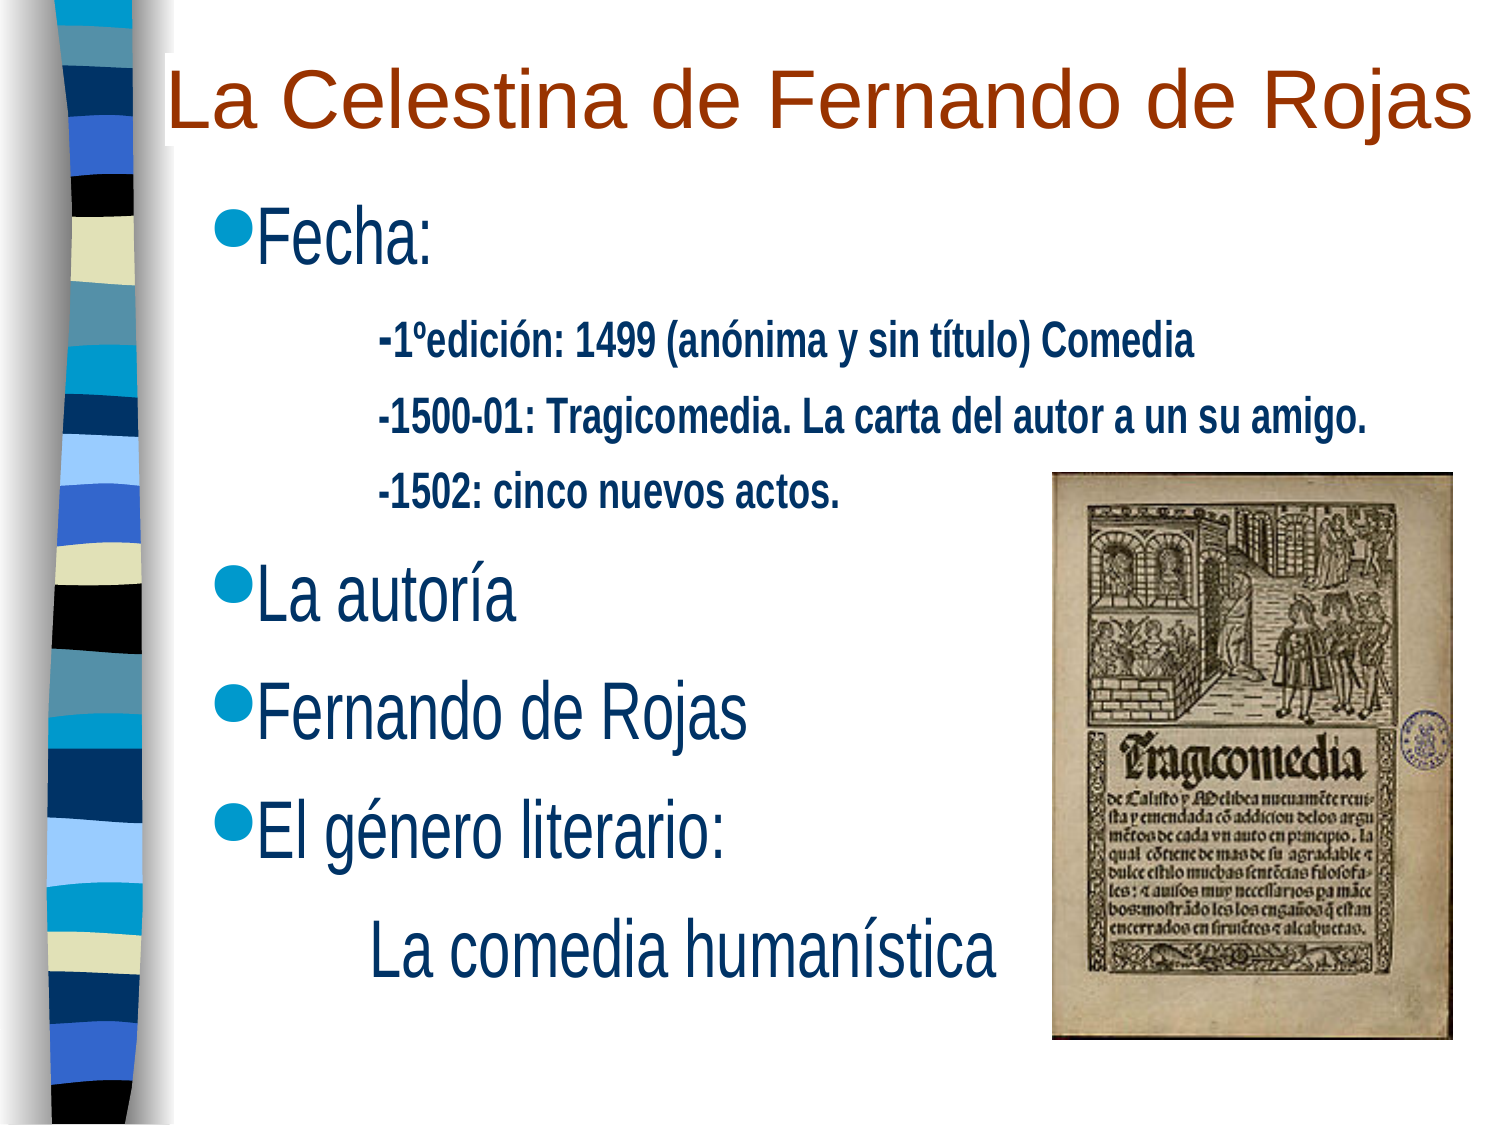

# La Celestina de Fernando de Rojas
Fecha:
-1ºedición: 1499 (anónima y sin título) Comedia
-1500-01: Tragicomedia. La carta del autor a un su amigo.
-1502: cinco nuevos actos.
La autoría
Fernando de Rojas
El género literario:
	La comedia humanística